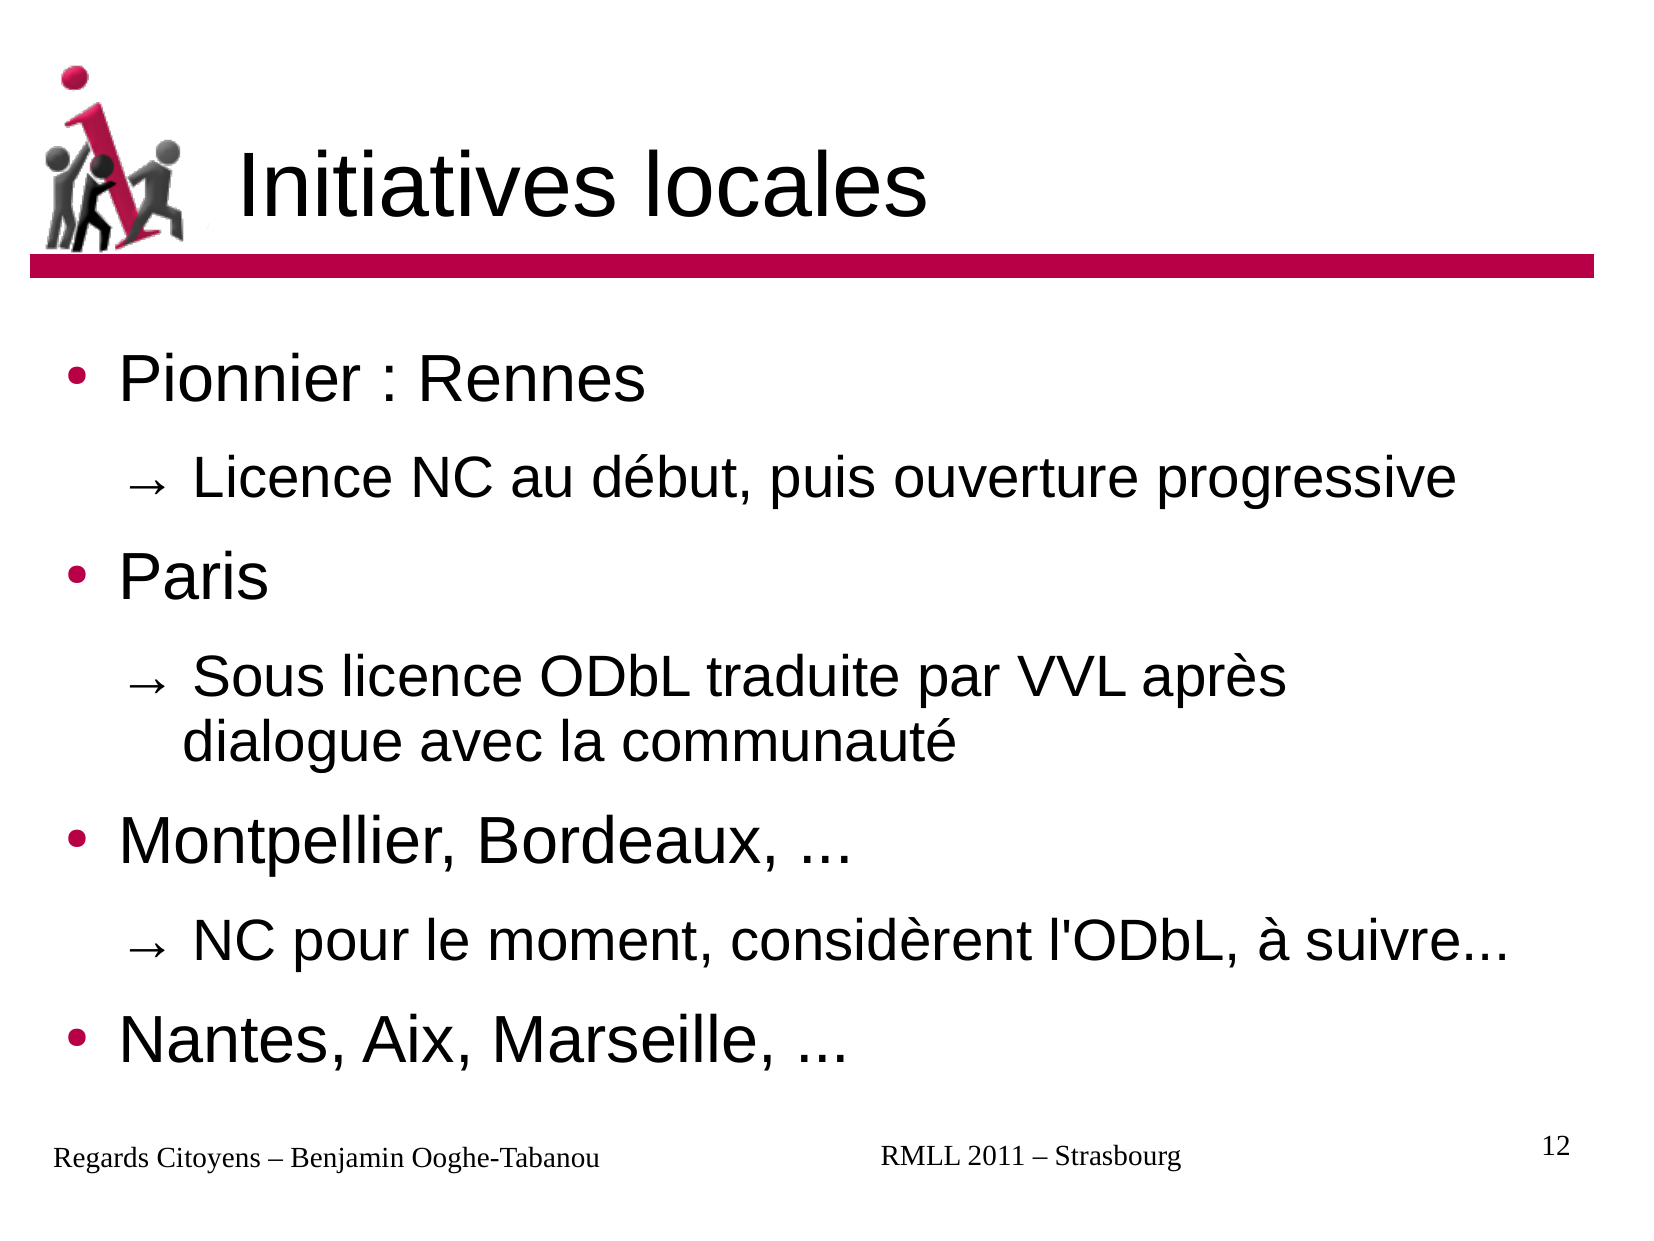

# Initiatives locales
Pionnier : Rennes
→ Licence NC au début, puis ouverture progressive
Paris
→ Sous licence ODbL traduite par VVL après
 dialogue avec la communauté
Montpellier, Bordeaux, ...
→ NC pour le moment, considèrent l'ODbL, à suivre...
Nantes, Aix, Marseille, ...
12
Benjamin Ooghe-Tabanou - Open Knowledge Conference Berlin 2011